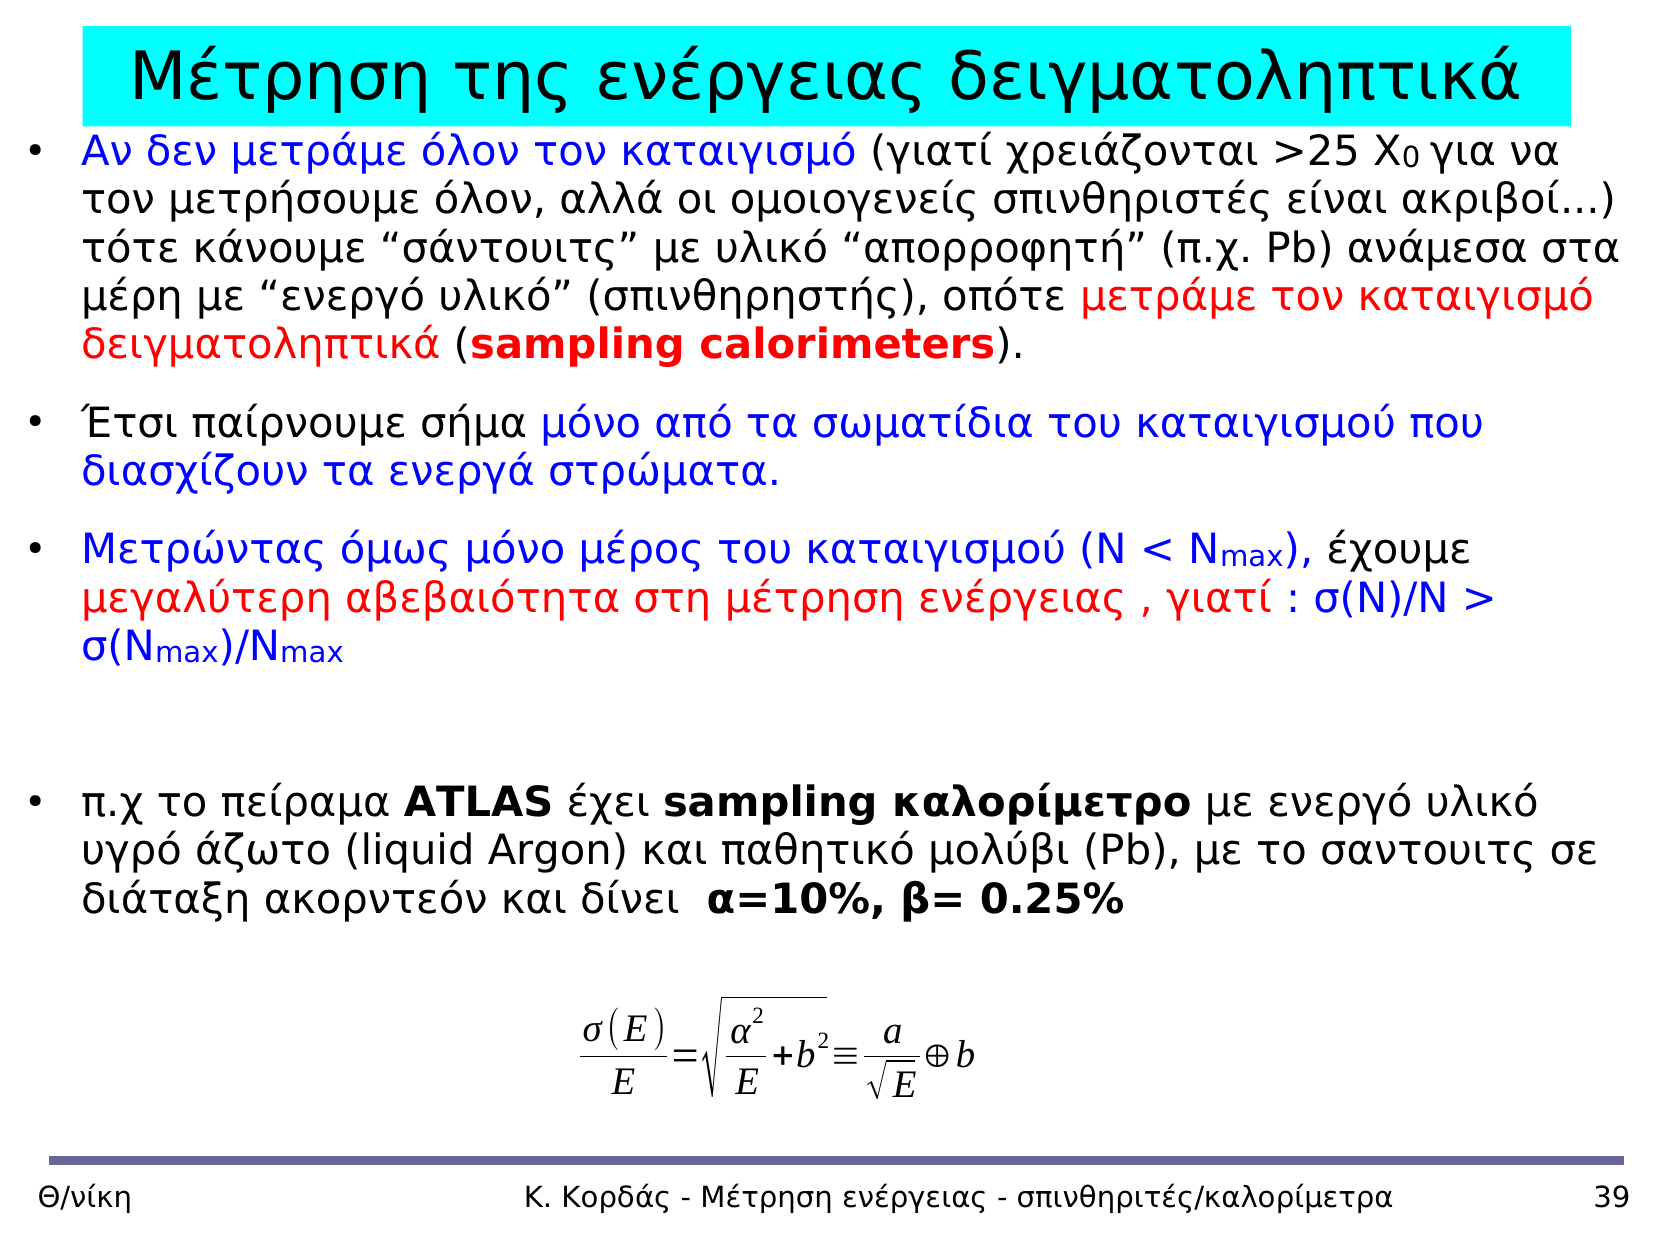

# Μέτρηση της ενέργειας δειγματοληπτικά
Aν δεν μετράμε όλον τον καταιγισμό (γιατί χρειάζονται >25 Χ0 για να τον μετρήσουμε όλον, αλλά οι ομοιογενείς σπινθηριστές είναι ακριβοί...) τότε κάνουμε “σάντουιτς” με υλικό “απορροφητή” (π.χ. Pb) ανάμεσα στα μέρη με “ενεργό υλικό” (σπινθηρηστής), οπότε μετράμε τον καταιγισμό δειγματοληπτικά (sampling calorimeters).
Έτσι παίρνουμε σήμα μόνο από τα σωματίδια του καταιγισμού που διασχίζουν τα ενεργά στρώματα.
Μετρώντας όμως μόνο μέρος του καταιγισμού (Ν < Νmax), έχουμε μεγαλύτερη αβεβαιότητα στη μέτρηση ενέργειας , γιατί : σ(Ν)/Ν > σ(Νmax)/Νmax
π.χ το πείραμα ATLAS έχει sampling καλορίμετρο με ενεργό υλικό υγρό άζωτο (liquid Argon) και παθητικό μολύβι (Pb), με το σαντουιτς σε διάταξη ακορντεόν και δίνει α=10%, β= 0.25%
Θ/νίκη
Κ. Κορδάς - Μέτρηση ενέργειας - σπινθηριτές/καλορίμετρα
39